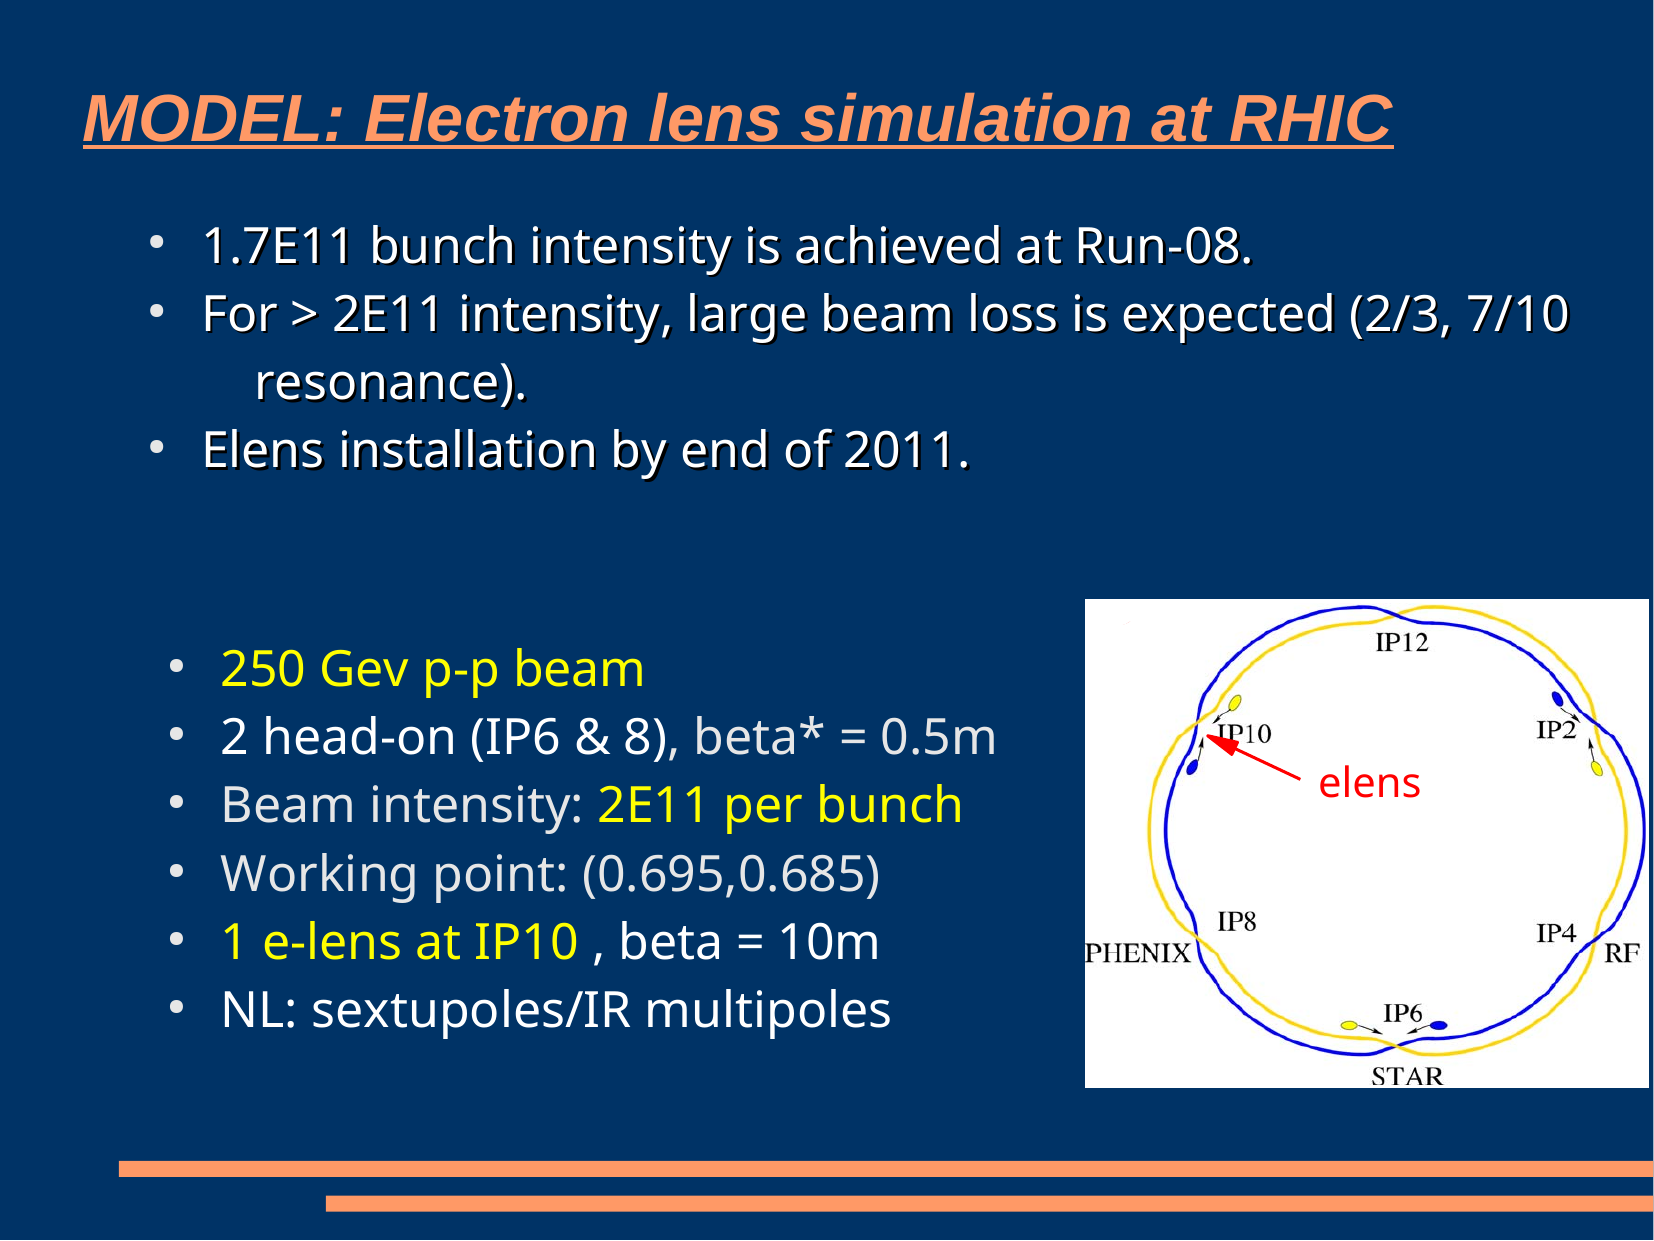

# MODEL: Electron lens simulation at RHIC
1.7E11 bunch intensity is achieved at Run-08.
For > 2E11 intensity, large beam loss is expected (2/3, 7/10 resonance).
Elens installation by end of 2011.
elens
250 Gev p-p beam
2 head-on (IP6 & 8), beta* = 0.5m
Beam intensity: 2E11 per bunch
Working point: (0.695,0.685)
1 e-lens at IP10 , beta = 10m
NL: sextupoles/IR multipoles